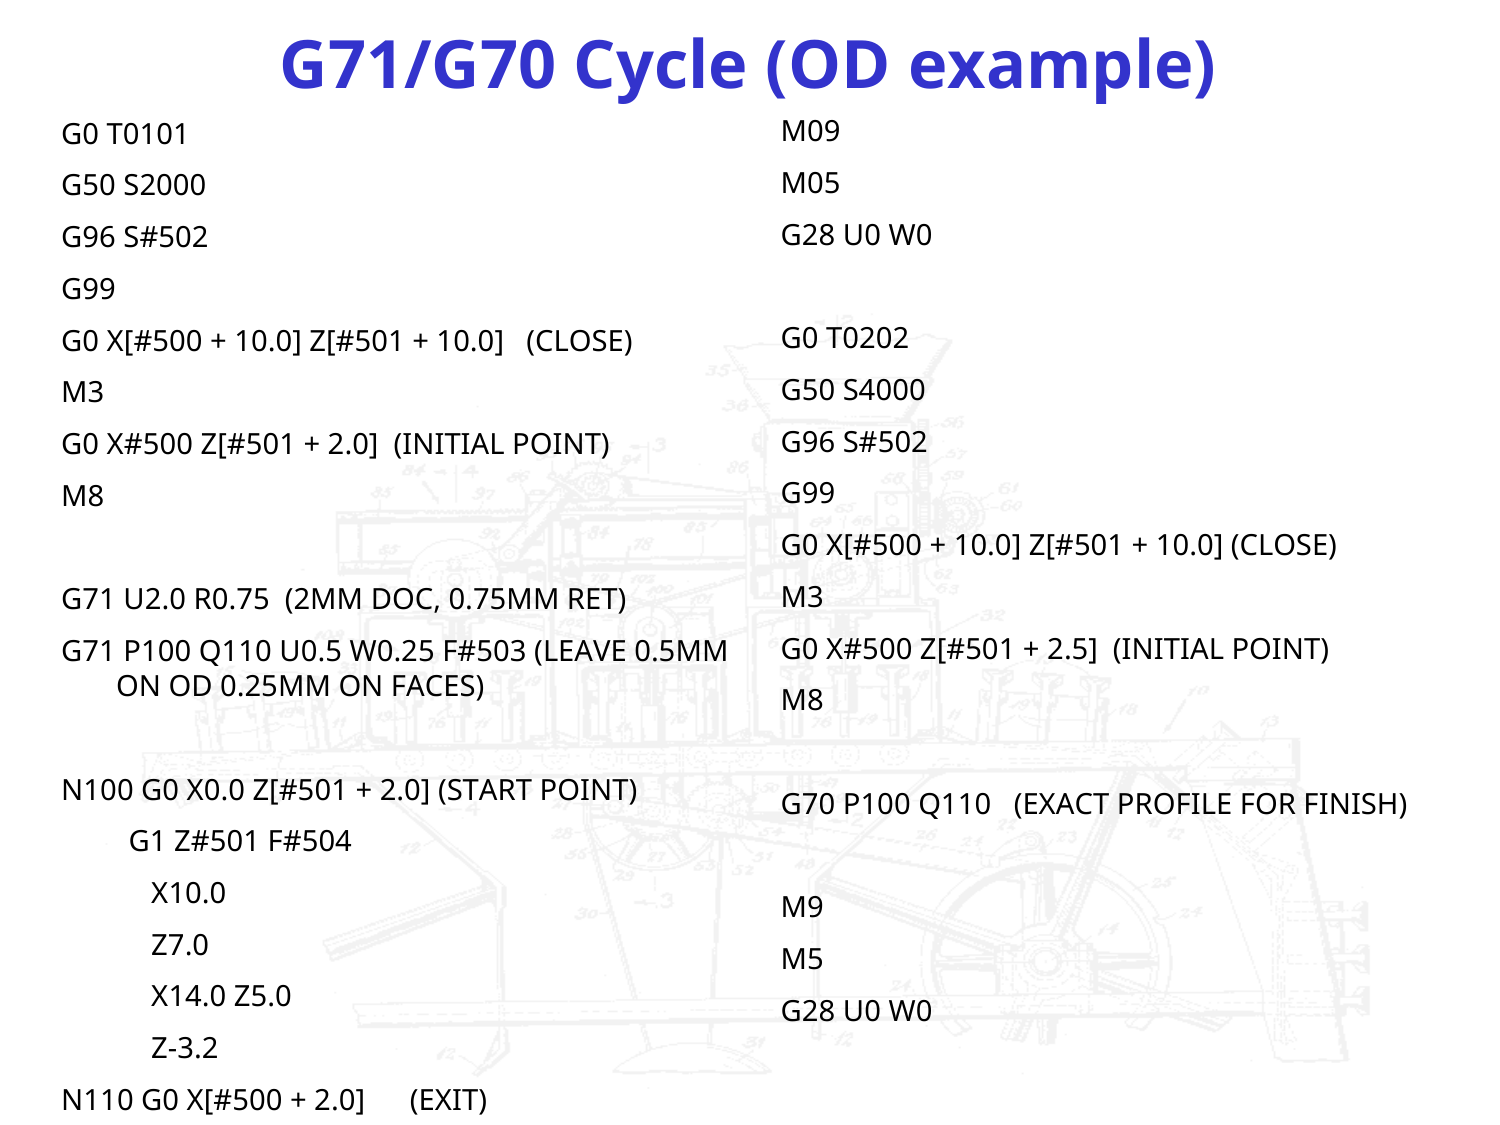

# G71/G70 Cycle (OD example)
M09
M05
G28 U0 W0
G0 T0202
G50 S4000
G96 S#502
G99
G0 X[#500 + 10.0] Z[#501 + 10.0] (CLOSE)
M3
G0 X#500 Z[#501 + 2.5] (INITIAL POINT)
M8
G70 P100 Q110 (EXACT PROFILE FOR FINISH)
M9
M5
G28 U0 W0
G0 T0101
G50 S2000
G96 S#502
G99
G0 X[#500 + 10.0] Z[#501 + 10.0] (CLOSE)
M3
G0 X#500 Z[#501 + 2.0] (INITIAL POINT)
M8
G71 U2.0 R0.75 (2MM DOC, 0.75MM RET)
G71 P100 Q110 U0.5 W0.25 F#503 (LEAVE 0.5MM ON OD 0.25MM ON FACES)
N100 G0 X0.0 Z[#501 + 2.0] (START POINT)
 G1 Z#501 F#504
 X10.0
 Z7.0
 X14.0 Z5.0
 Z-3.2
N110 G0 X[#500 + 2.0] (EXIT)